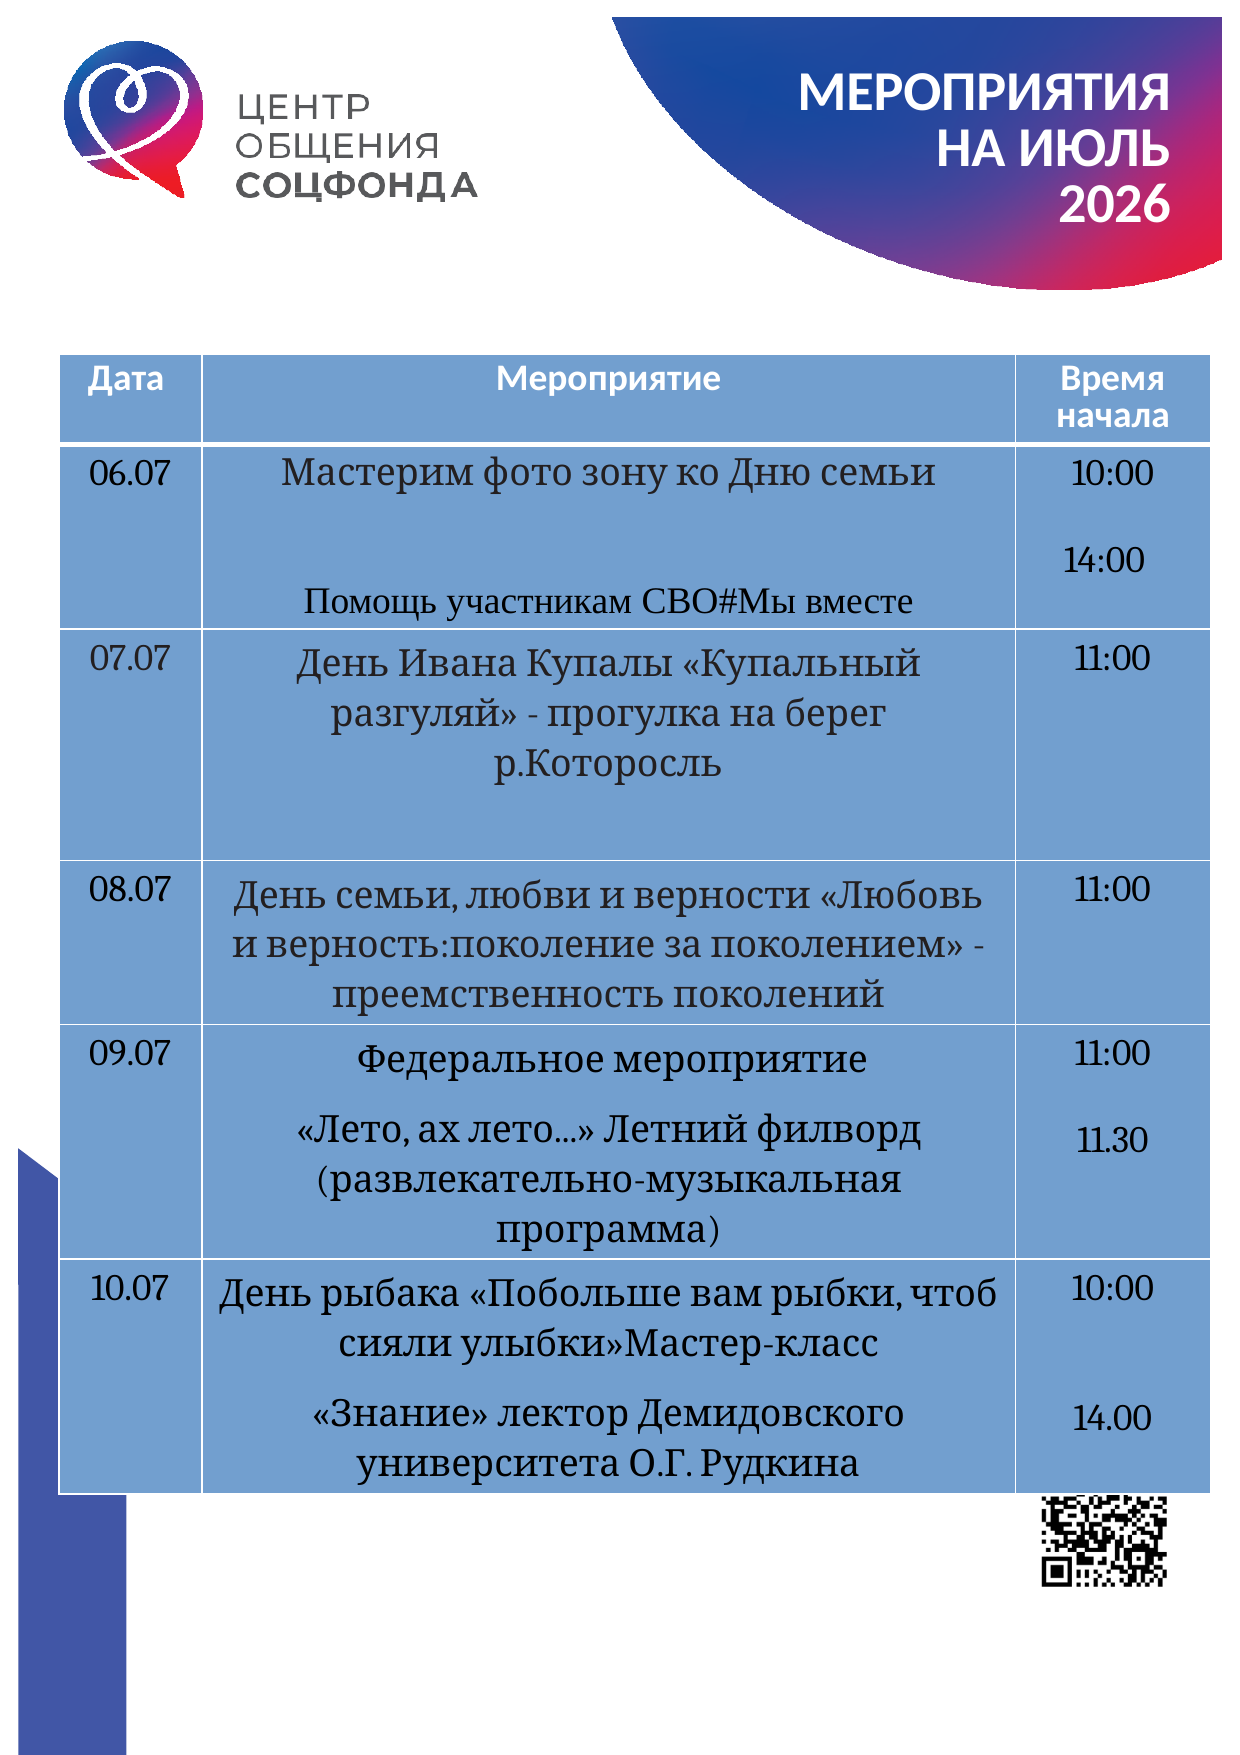

# МЕРОПРИЯТИЯ НА ИЮЛЬ 2026
| Дата | Мероприятие | Время начала |
| --- | --- | --- |
| 06.07 | Мастерим фото зону ко Дню семьи Помощь участникам СВО#Мы вместе | 10:00 14:00 |
| 07.07 | День Ивана Купалы «Купальный разгуляй» - прогулка на берег р.Которосль | 11:00 |
| 08.07 | День семьи, любви и верности «Любовь и верность:поколение за поколением» -преемственность поколений | 11:00 |
| 09.07 | Федеральное мероприятие «Лето, ах лето...» Летний филворд (развлекательно-музыкальная программа) | 11:00 11.30 |
| 10.07 | День рыбака «Побольше вам рыбки, чтоб сияли улыбки»Мастер-класс «Знание» лектор Демидовского университета О.Г. Рудкина | 10:00 14.00 |